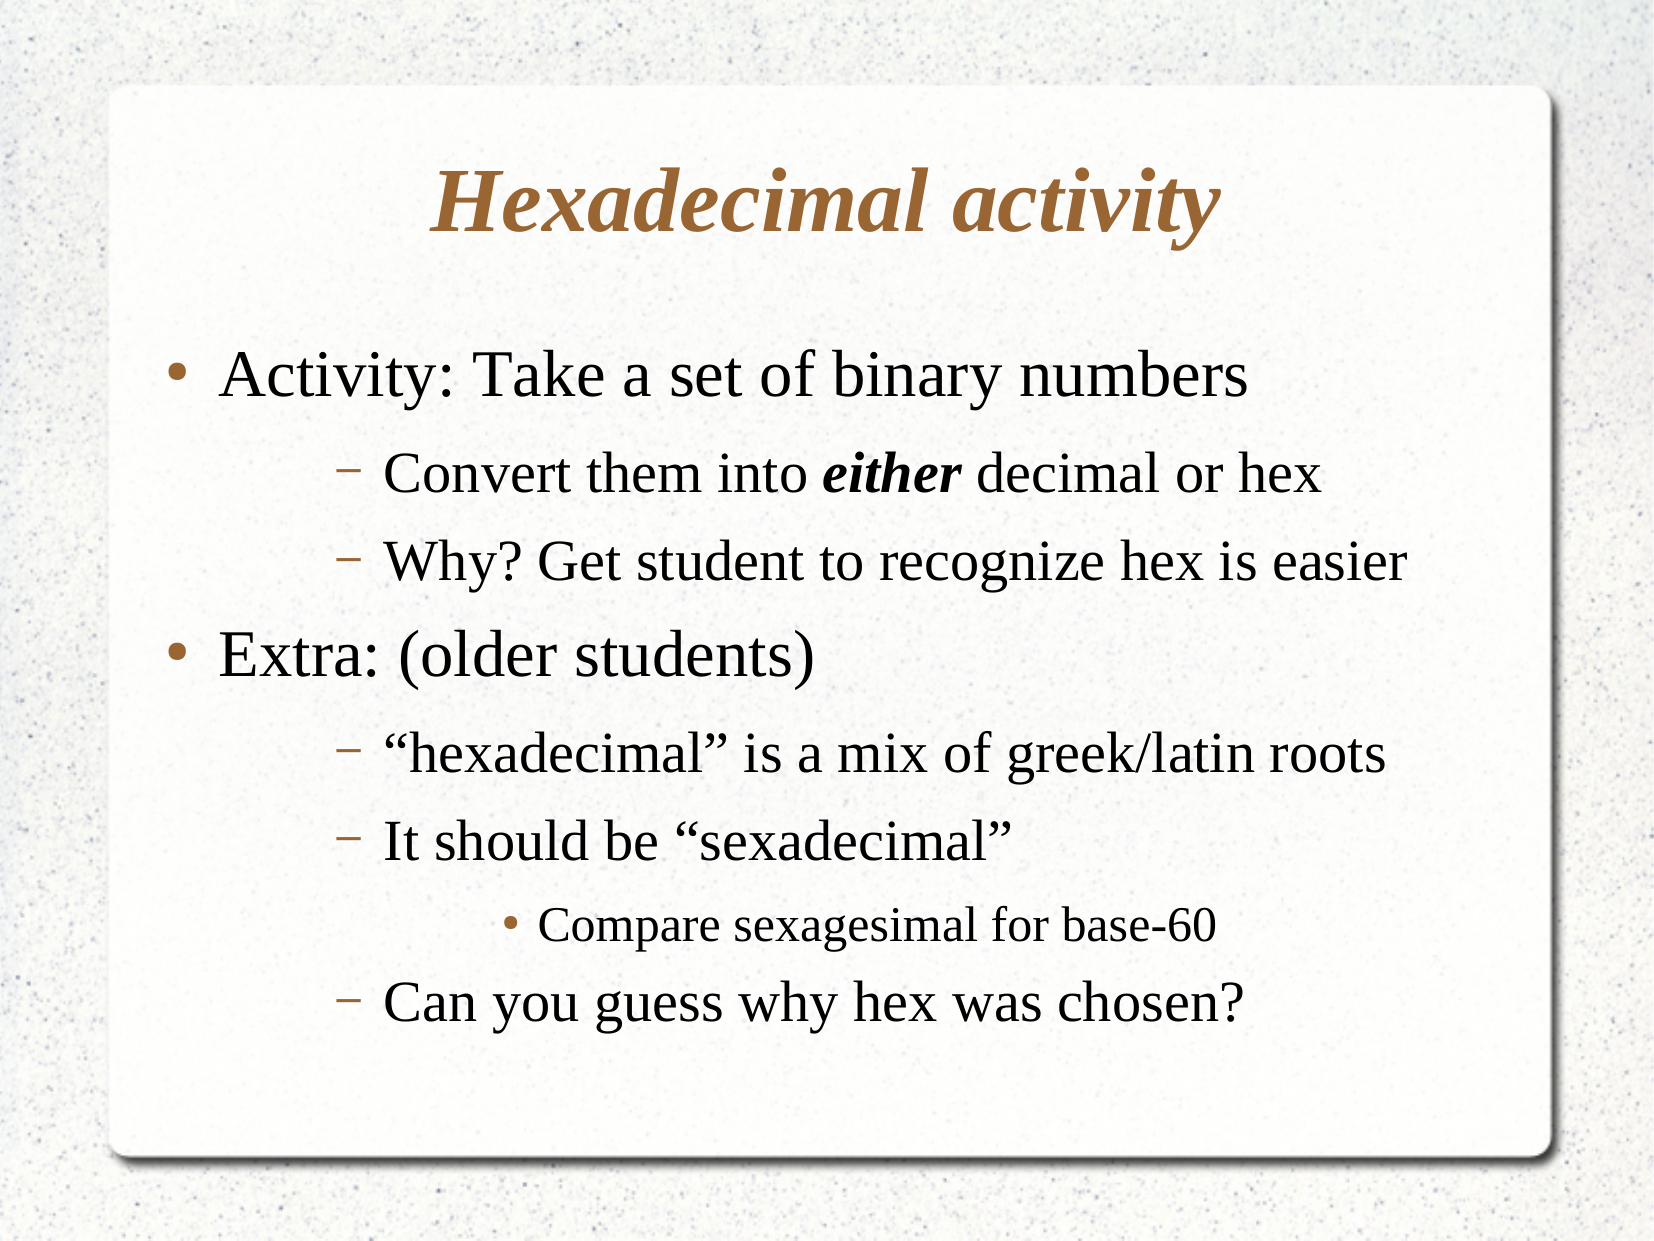

# Hexadecimal activity
Activity: Take a set of binary numbers
Convert them into either decimal or hex
Why? Get student to recognize hex is easier
Extra: (older students)
“hexadecimal” is a mix of greek/latin roots
It should be “sexadecimal”
Compare sexagesimal for base-60
Can you guess why hex was chosen?